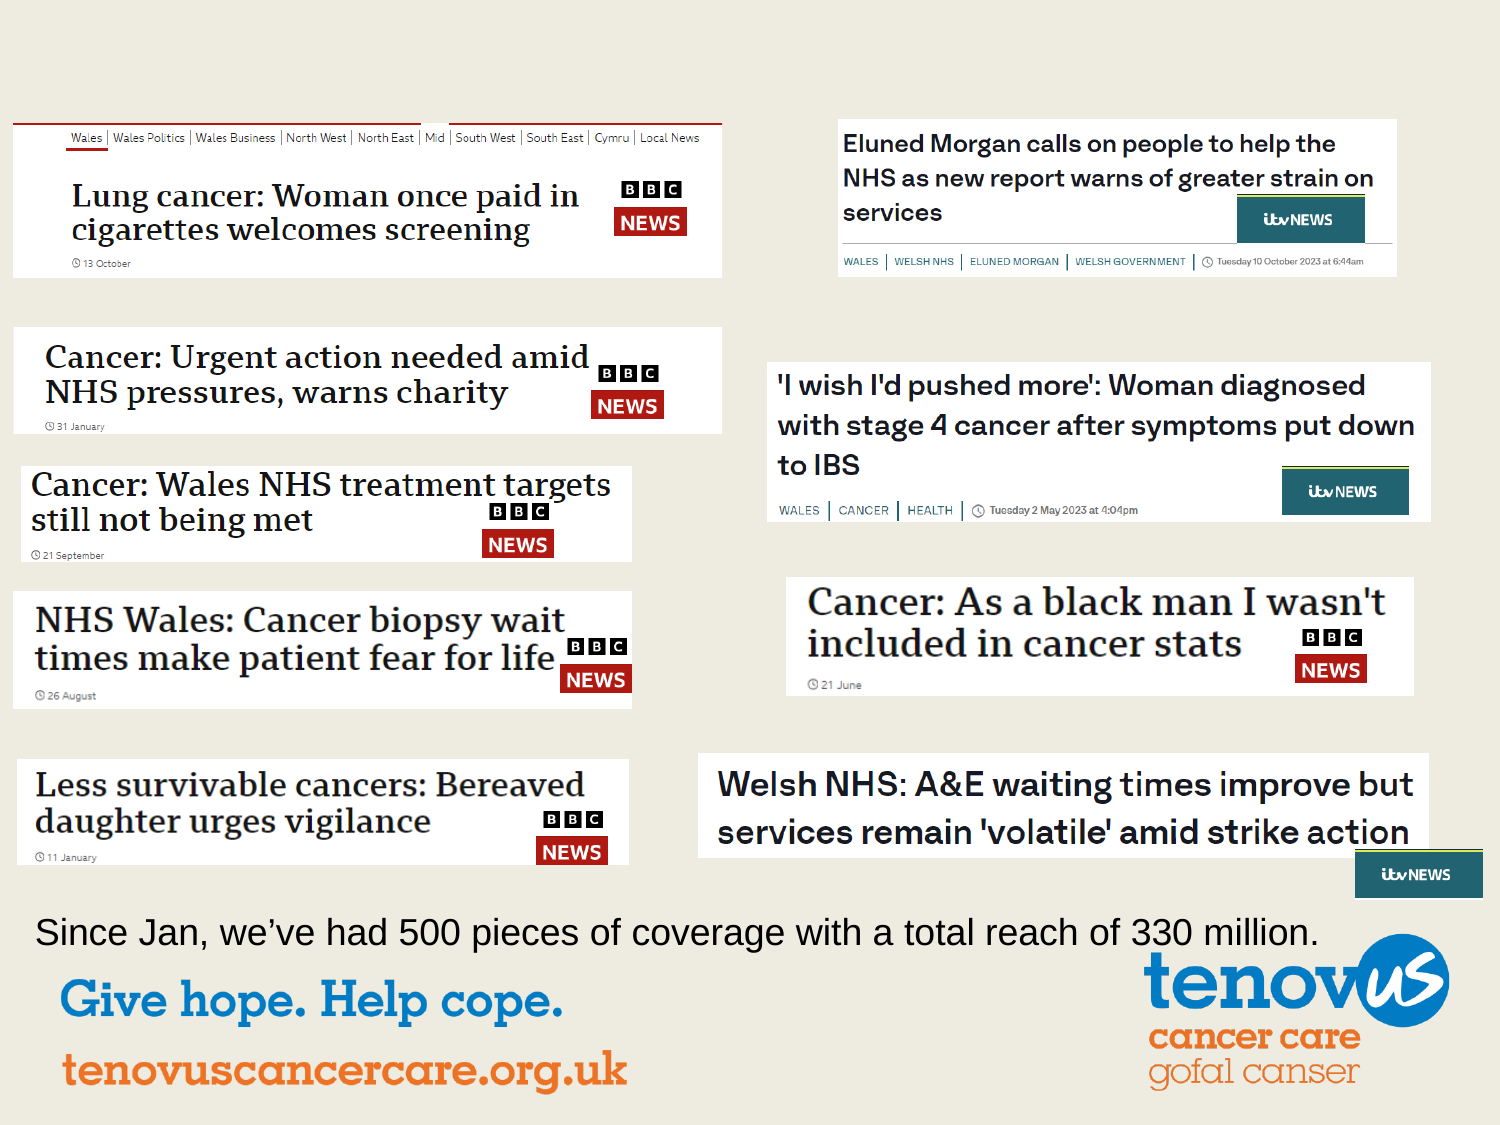

# Using data and stats to raise our profile
Since Jan, we’ve had 500 pieces of coverage with a total reach of 330 million.